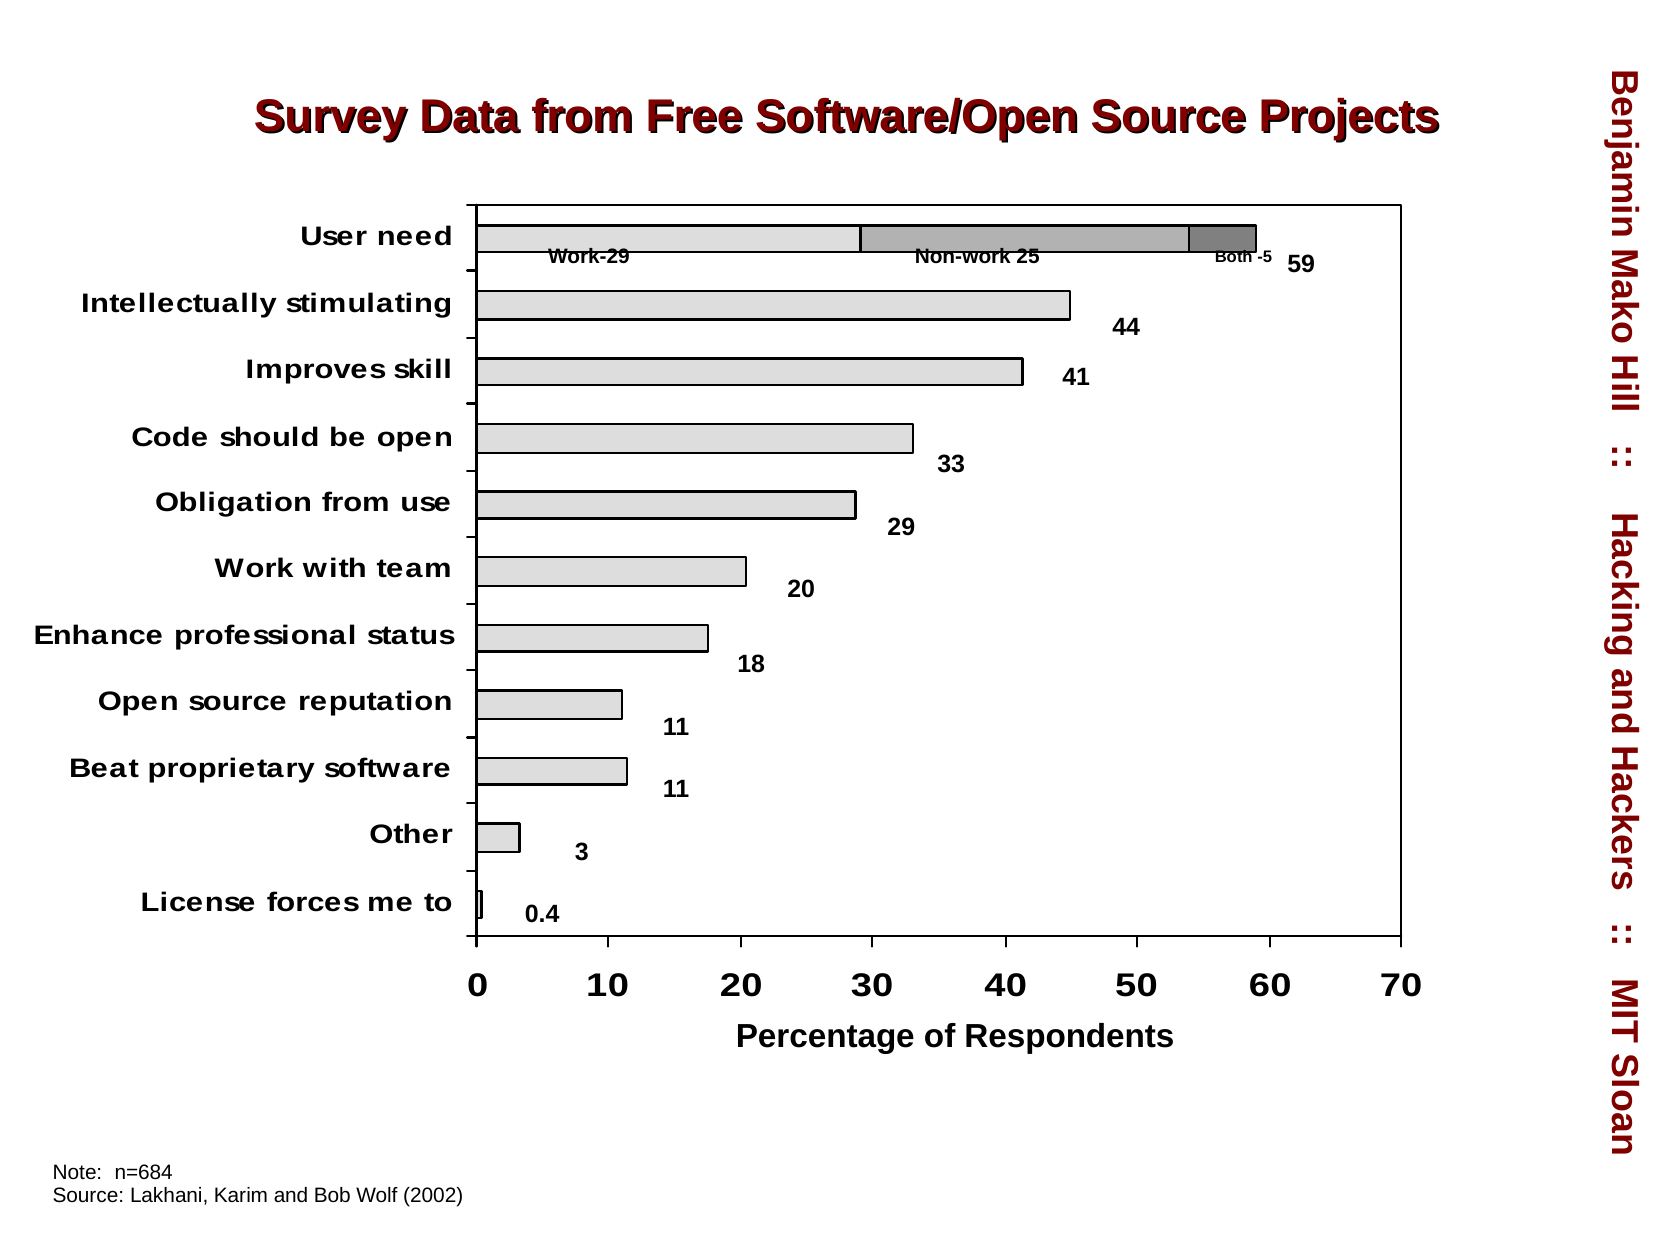

# Survey Data from Free Software/Open Source Projects
Work-29
Non-work 25
Both -5
59
44
41
33
29
20
18
11
11
3
0.4
Percentage of Respondents
Note:	n=684
Source: Lakhani, Karim and Bob Wolf (2002)